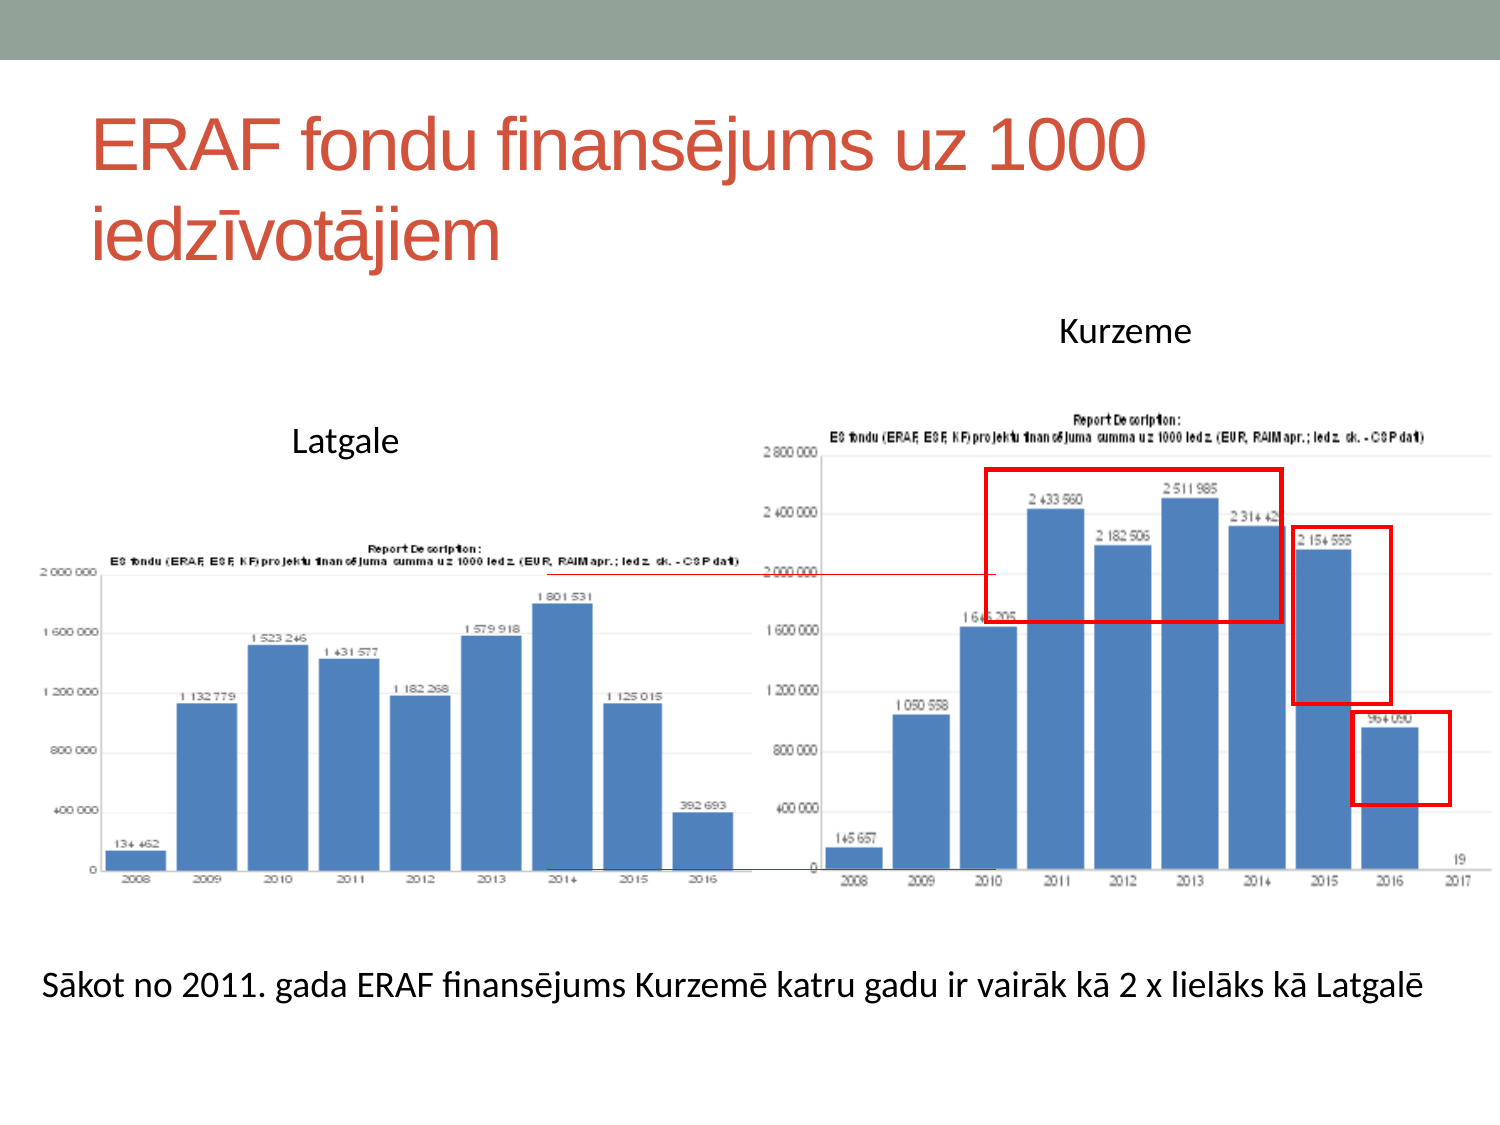

# ERAF fondu finansējums uz 1000 iedzīvotājiem
Kurzeme
Latgale
Sākot no 2011. gada ERAF finansējums Kurzemē katru gadu ir vairāk kā 2 x lielāks kā Latgalē